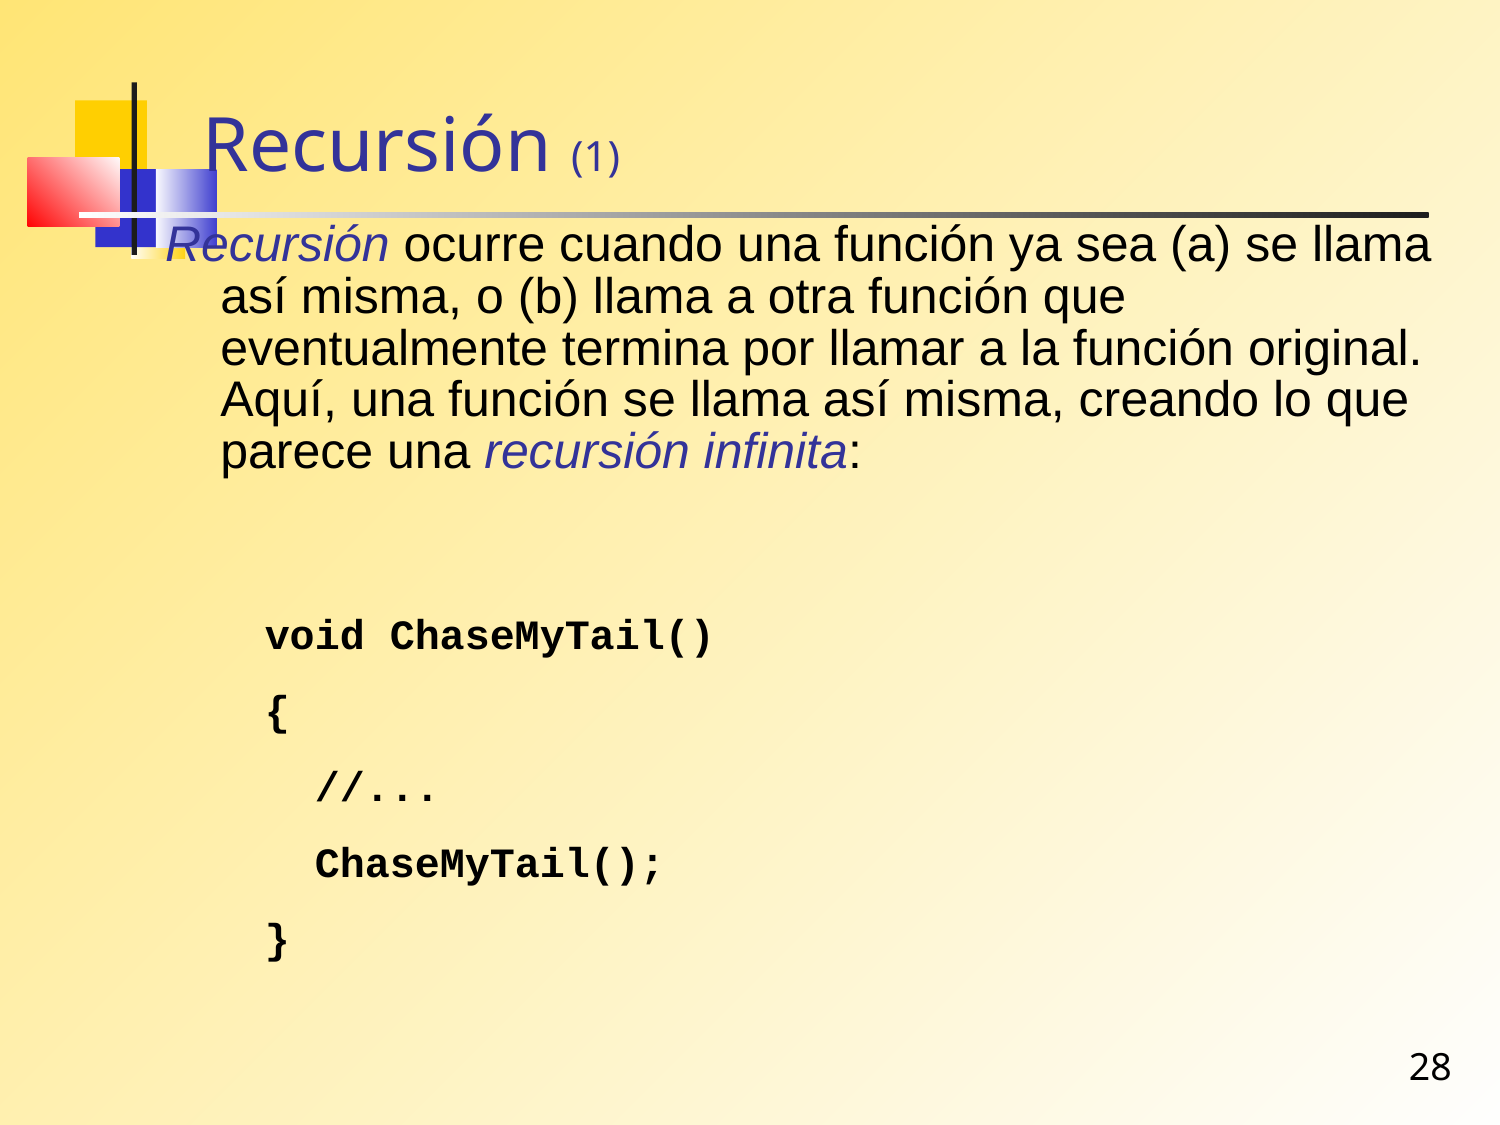

# Recursión (1)
Recursión ocurre cuando una función ya sea (a) se llama así misma, o (b) llama a otra función que eventualmente termina por llamar a la función original. Aquí, una función se llama así misma, creando lo que parece una recursión infinita:
void ChaseMyTail()‏
{
 //...
 ChaseMyTail();
}
28